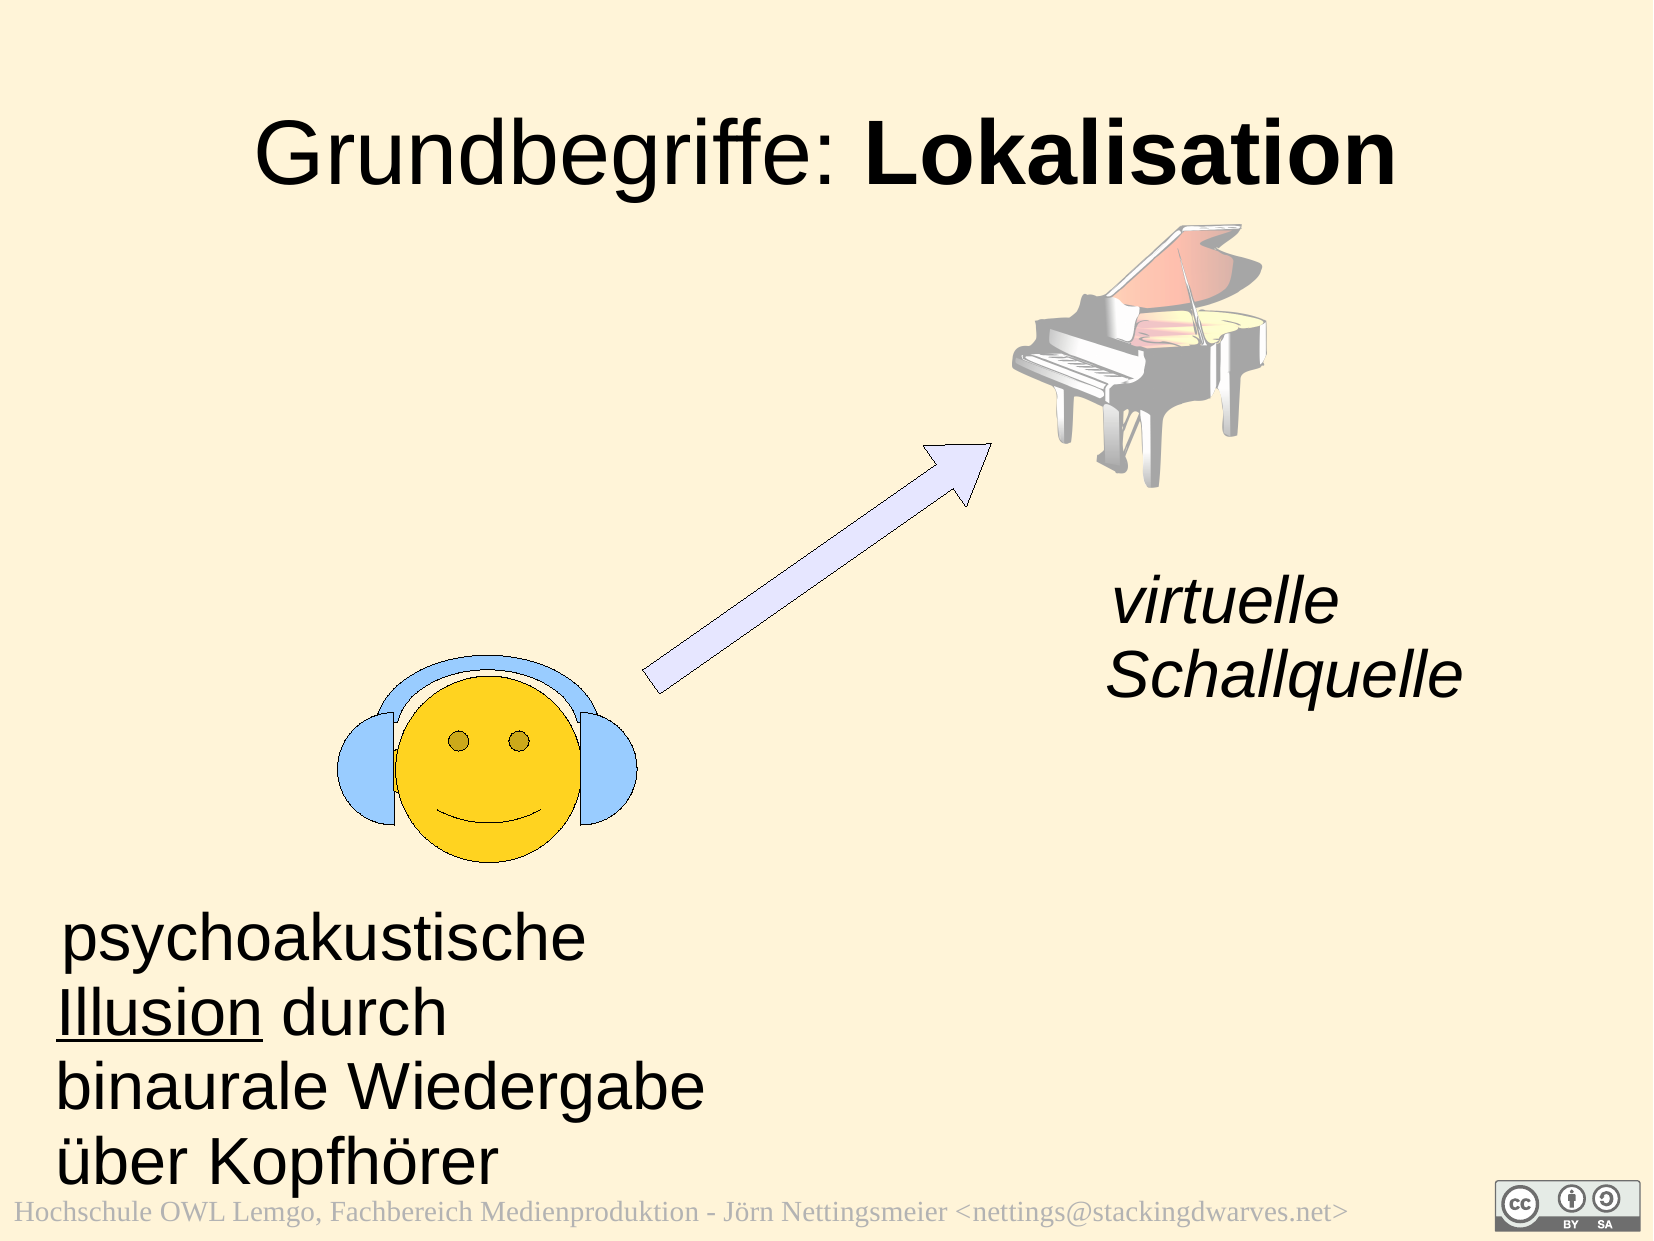

Grundbegriffe: Lokalisation
virtuelle
 Schallquelle
# psychoakustische Illusion durch binaurale Wiedergabe über Kopfhörer